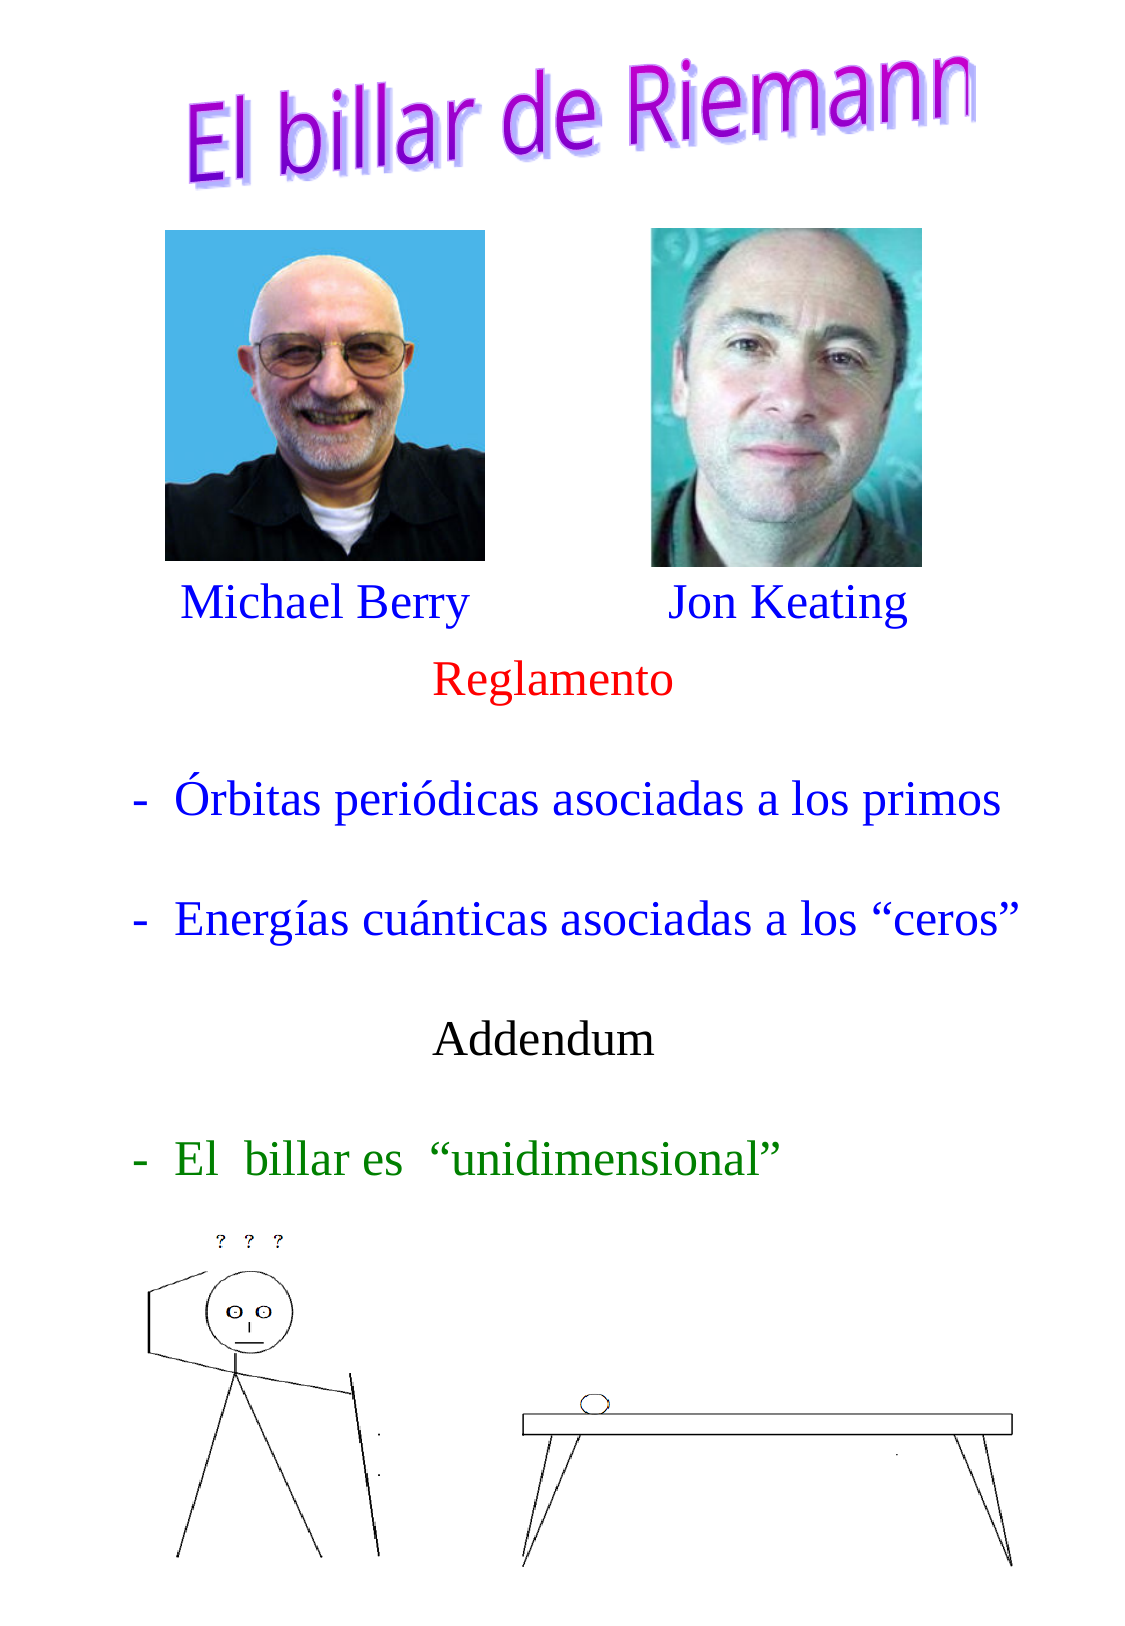

El billar de Riemann
Michael Berry
Jon Keating
 Reglamento
- Órbitas periódicas asociadas a los primos
- Energías cuánticas asociadas a los “ceros”
 Addendum
- El billar es “unidimensional”